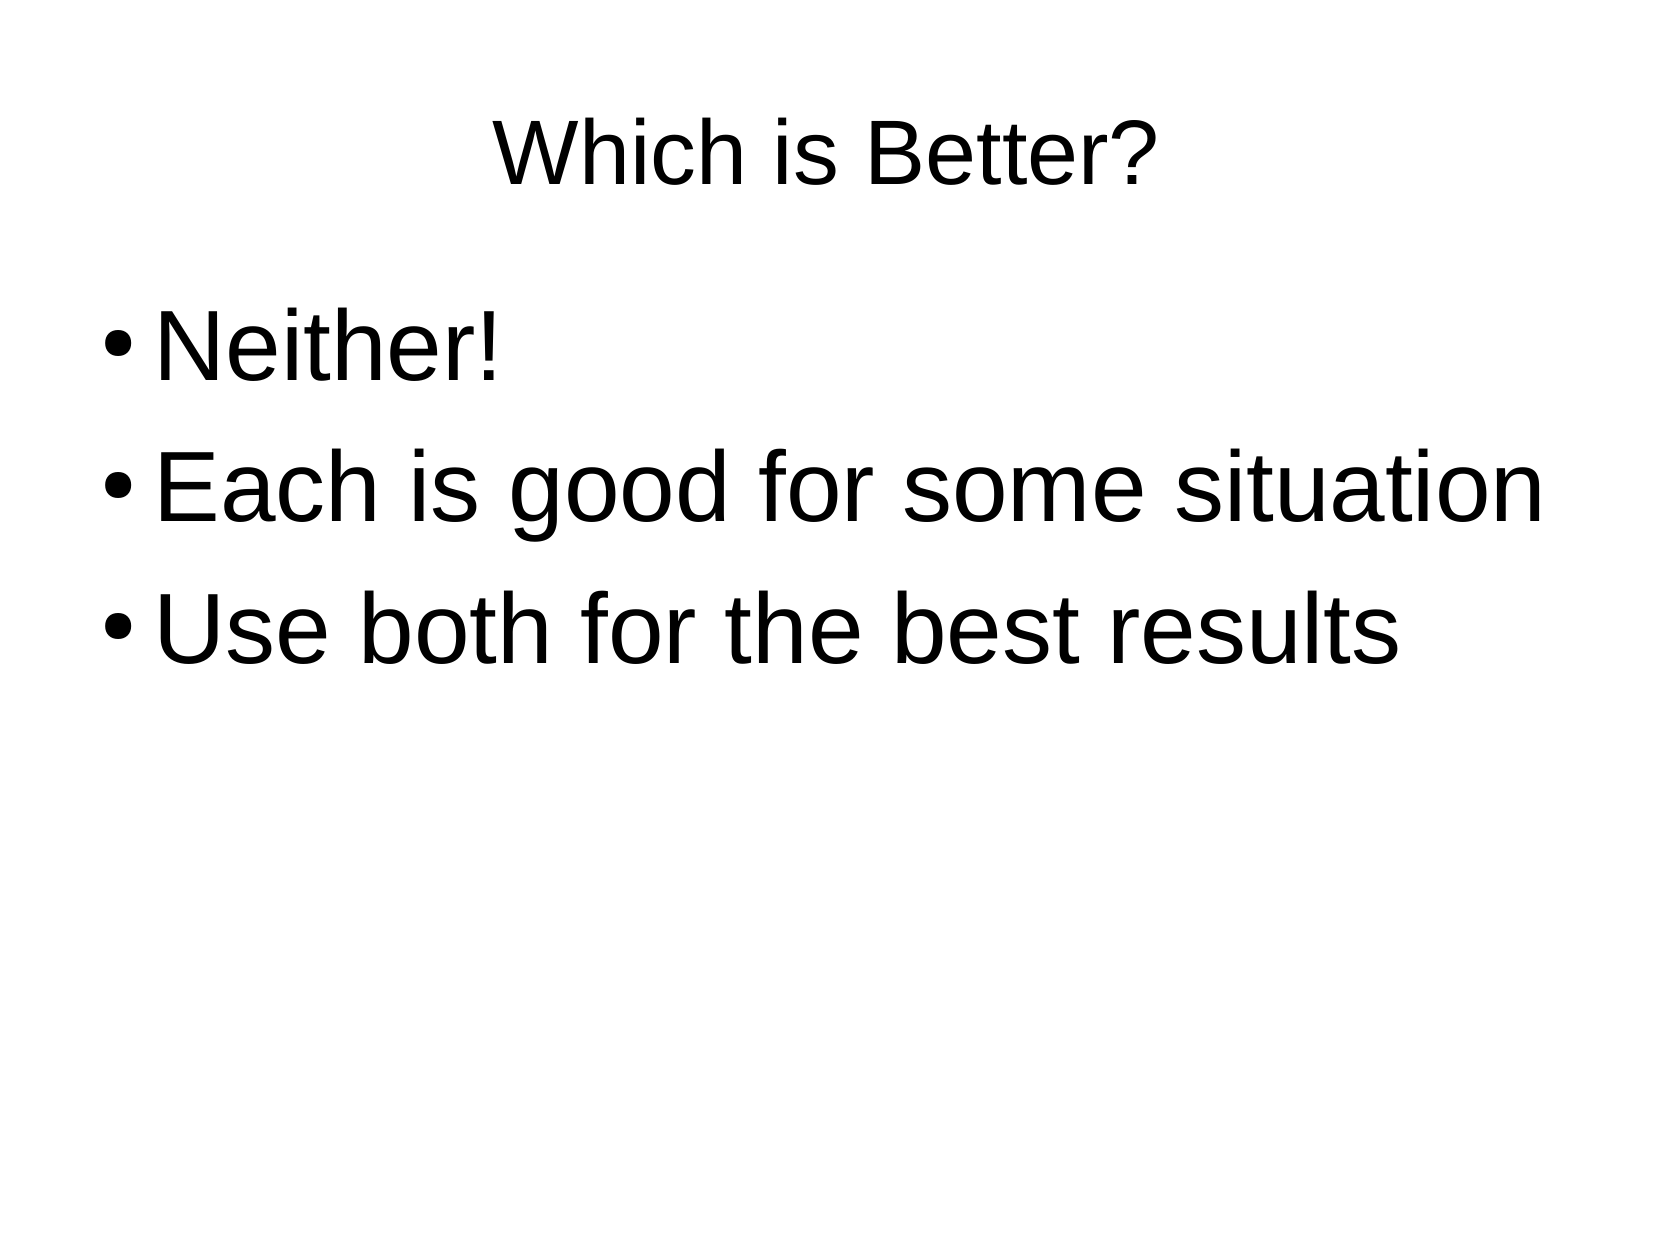

# Which is Better?
Neither!
Each is good for some situation
Use both for the best results